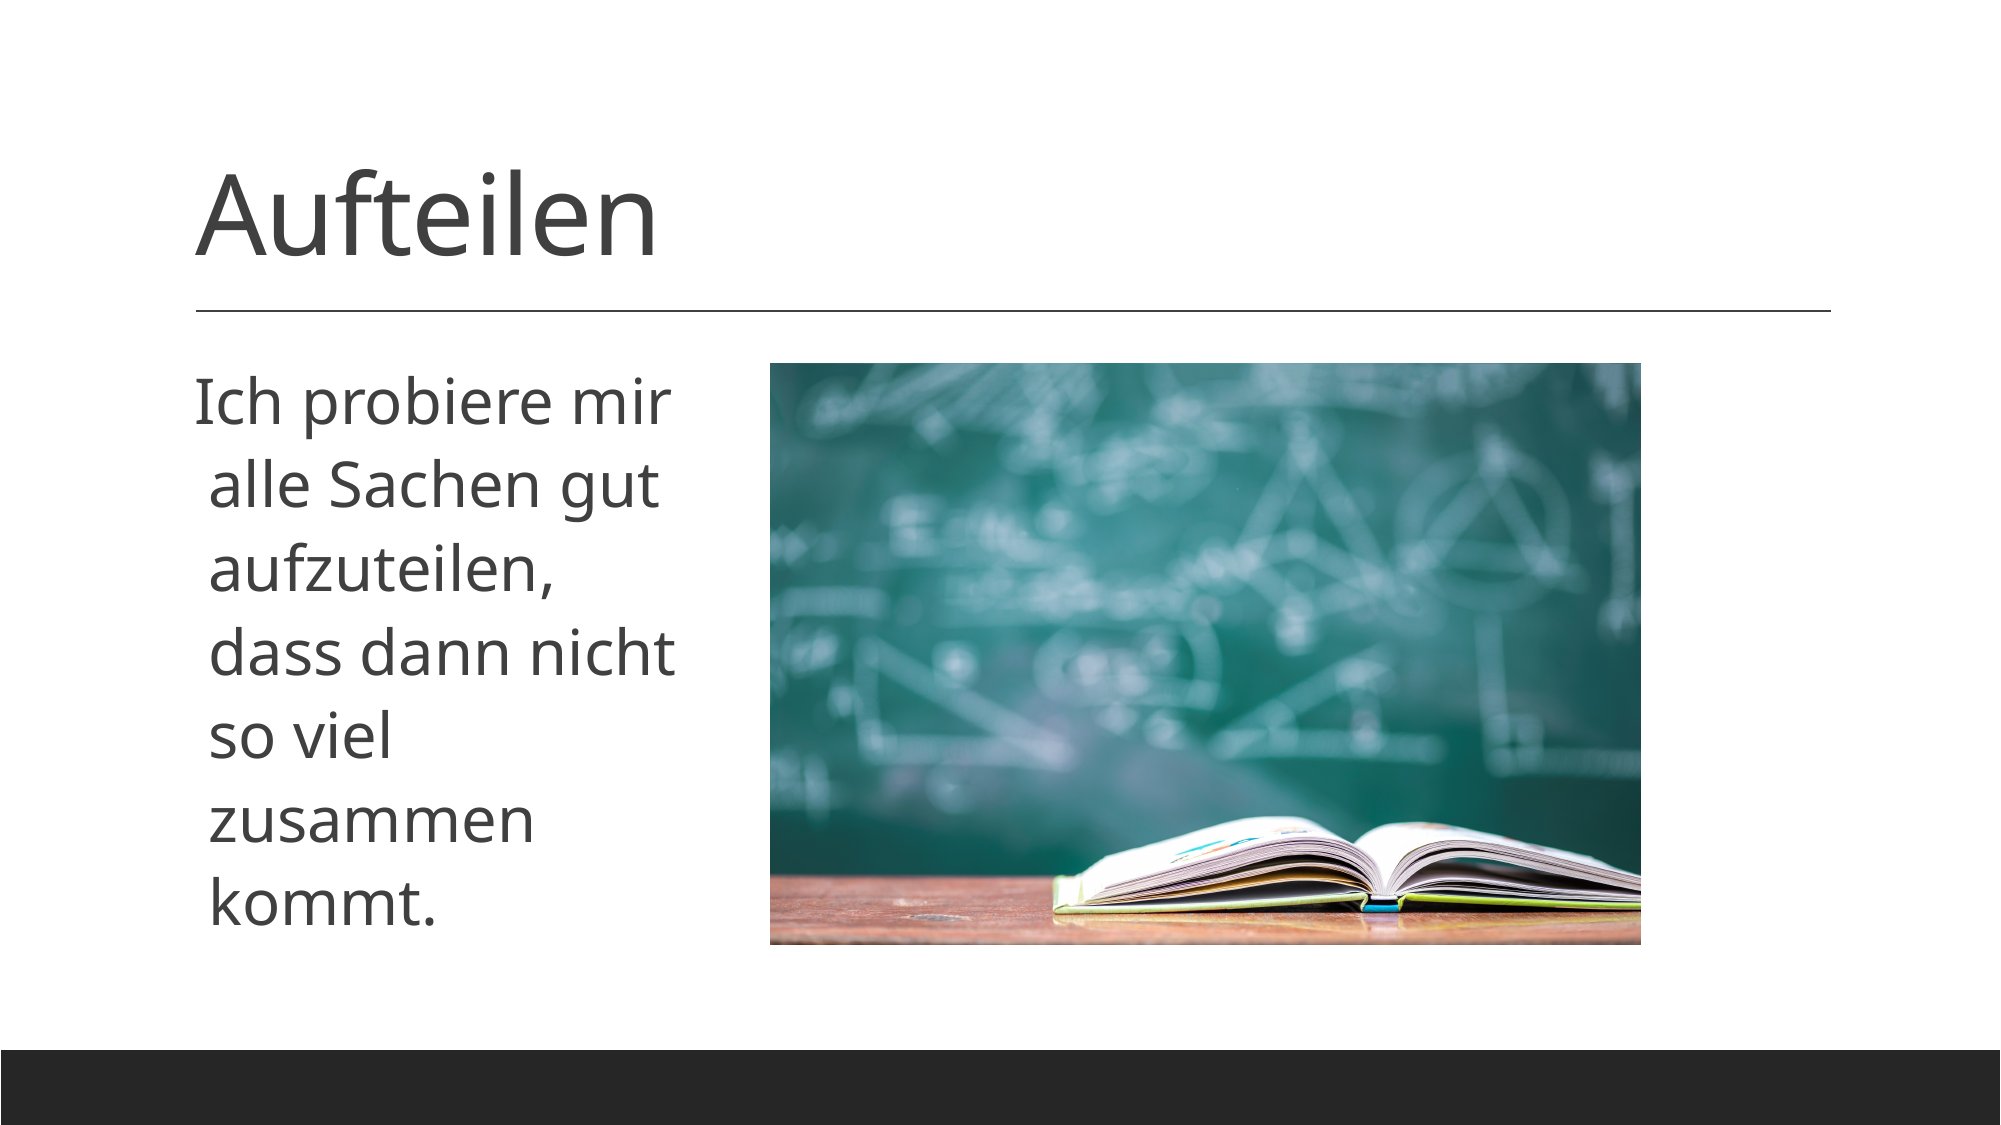

# Aufteilen
Ich probiere mir alle Sachen gut aufzuteilen, dass dann nicht so viel zusammen kommt.